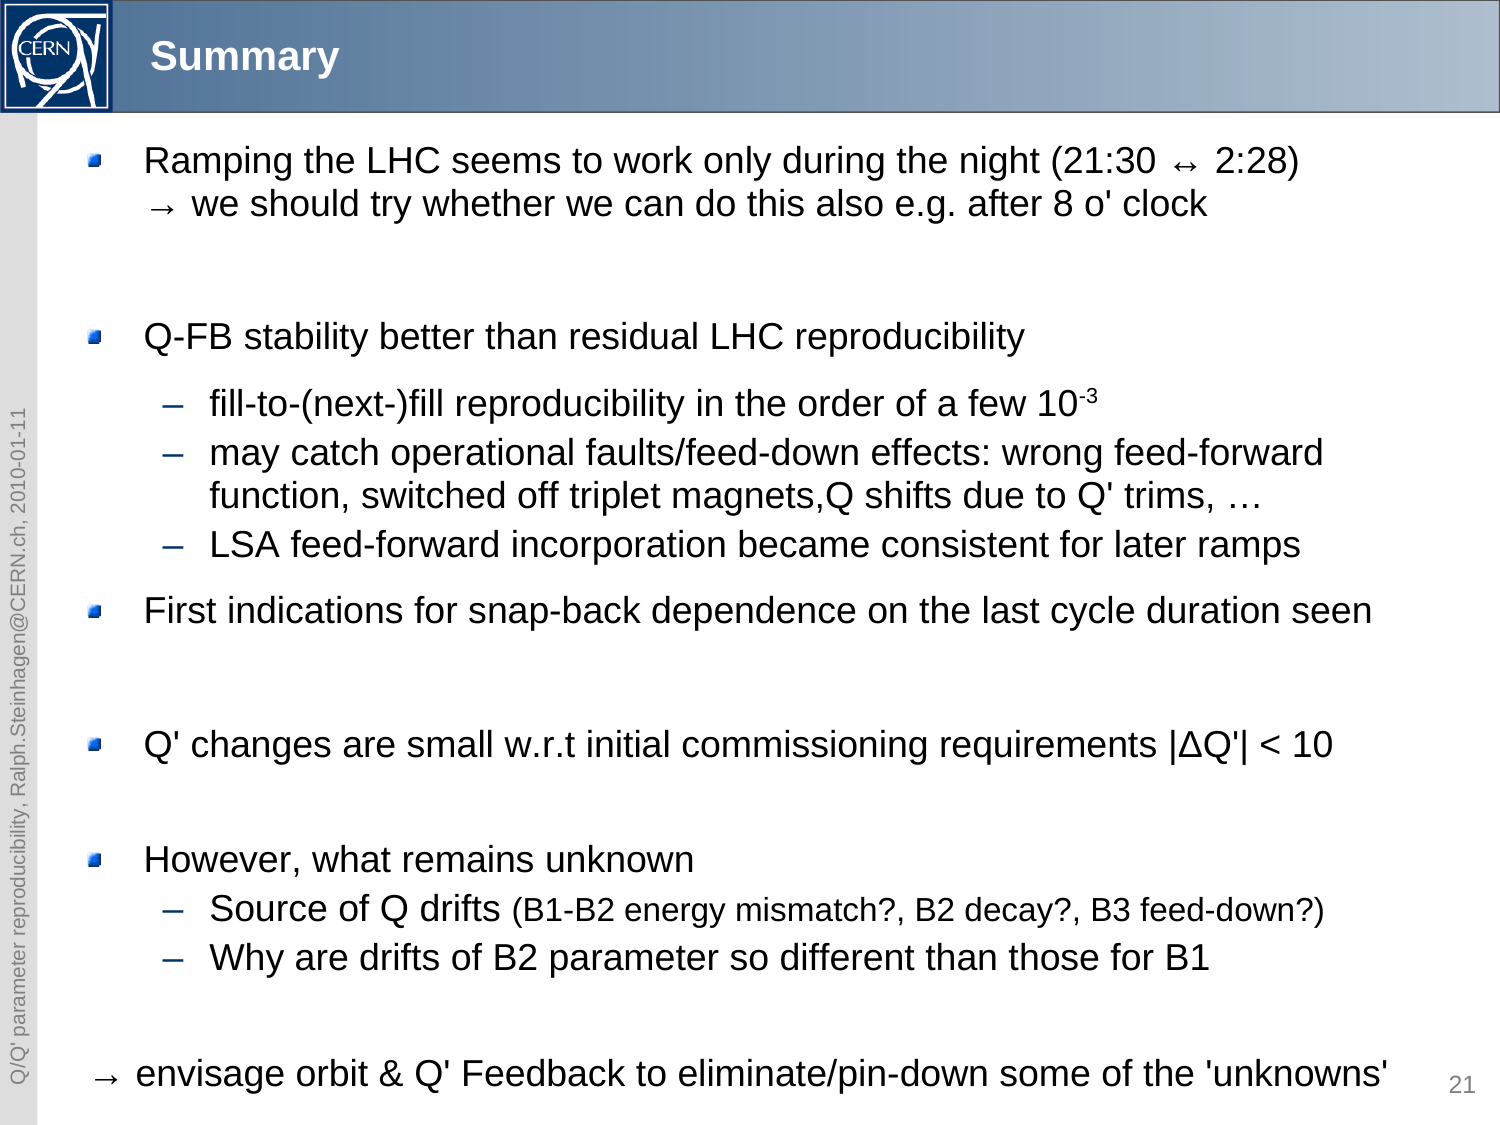

# Summary
Ramping the LHC seems to work only during the night (21:30 ↔ 2:28) 	→ we should try whether we can do this also e.g. after 8 o' clock
Q-FB stability better than residual LHC reproducibility
fill-to-(next-)fill reproducibility in the order of a few 10-3
may catch operational faults/feed-down effects: wrong feed-forward function, switched off triplet magnets,Q shifts due to Q' trims, …
LSA feed-forward incorporation became consistent for later ramps
First indications for snap-back dependence on the last cycle duration seen
Q' changes are small w.r.t initial commissioning requirements |ΔQ'| < 10
However, what remains unknown
Source of Q drifts (B1-B2 energy mismatch?, B2 decay?, B3 feed-down?)
Why are drifts of B2 parameter so different than those for B1
→ envisage orbit & Q' Feedback to eliminate/pin-down some of the 'unknowns'